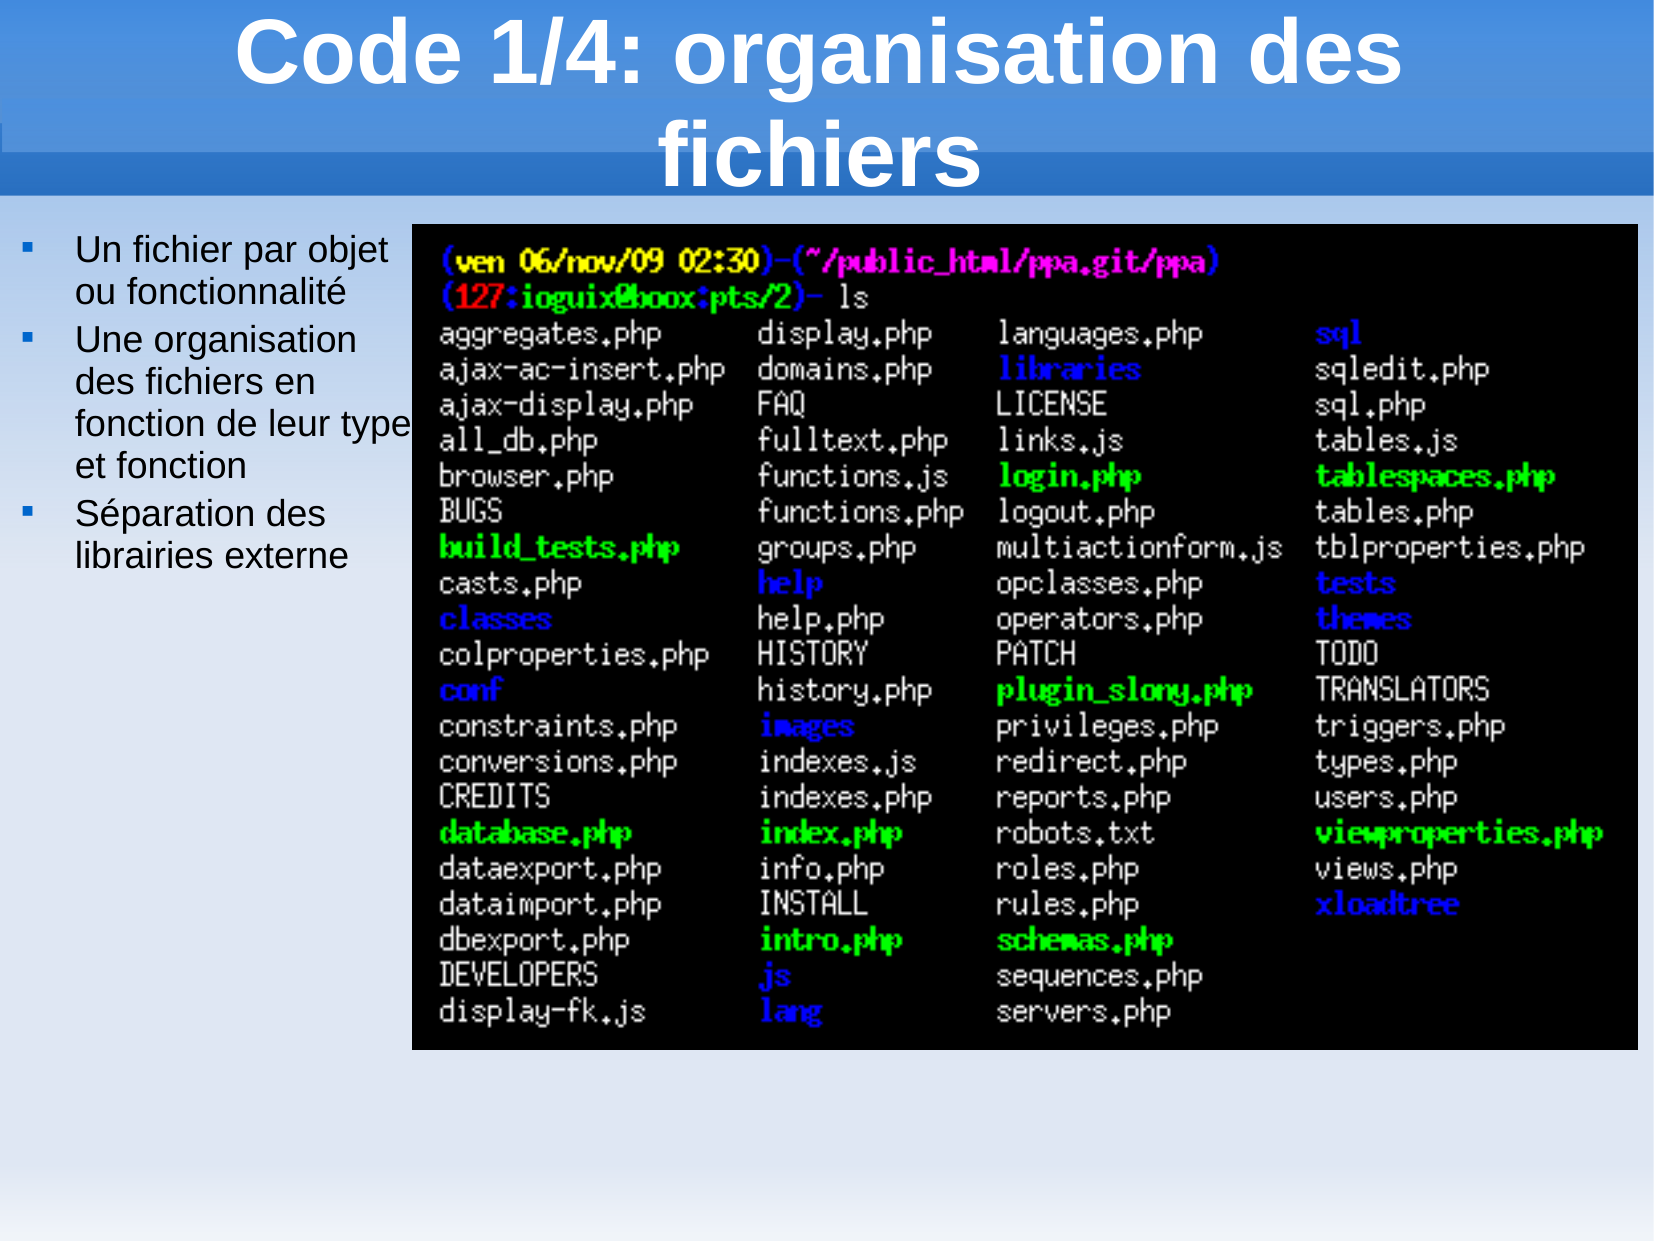

# Code 1/4: organisation des fichiers
Un fichier par objet ou fonctionnalité
Une organisation des fichiers en fonction de leur type et fonction
Séparation des librairies externe